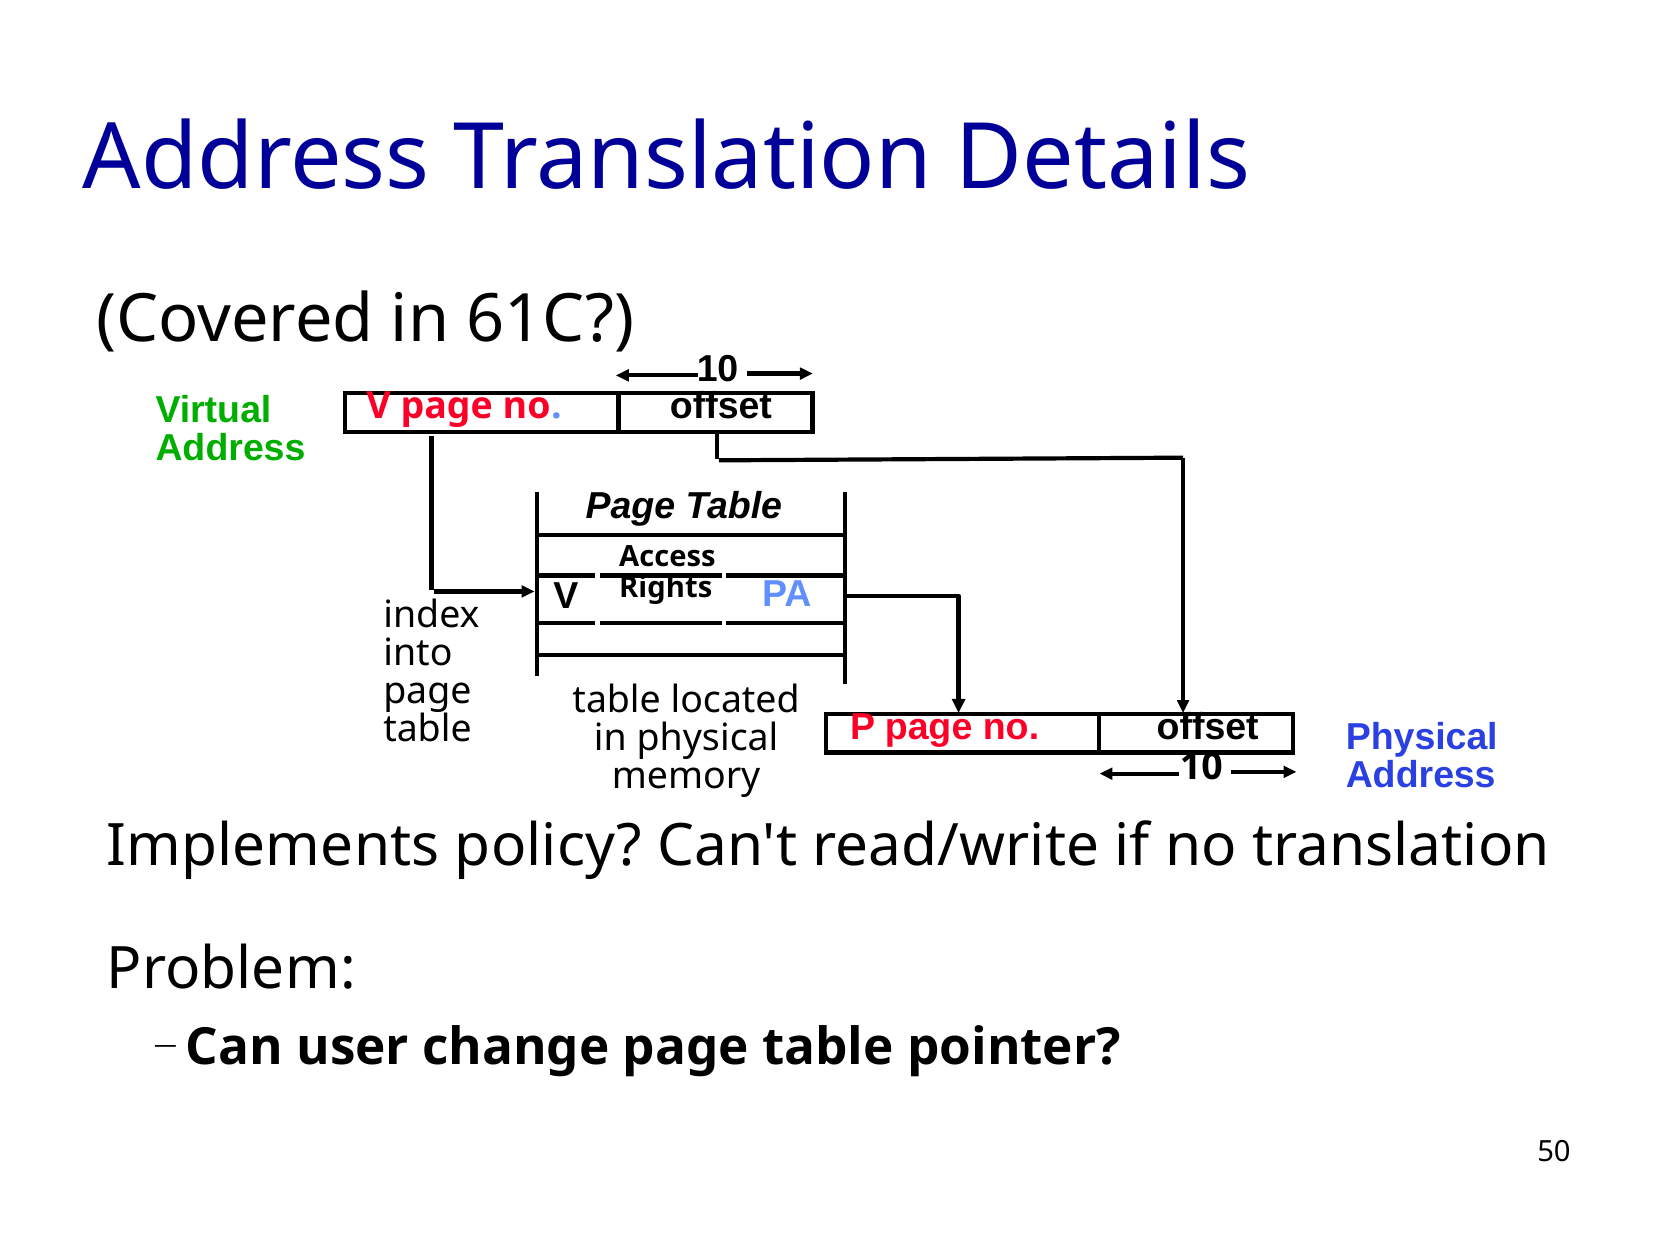

# Address Translation Details
(Covered in 61C?)
10
V page no.
offset
Page Table
Access
Rights
PA
V
index
into
page
table
table located
in physical
memory
P page no.
offset
10
Virtual
Address
Physical
Address
Implements policy? Can't read/write if no translation
Problem:
Can user change page table pointer?
50